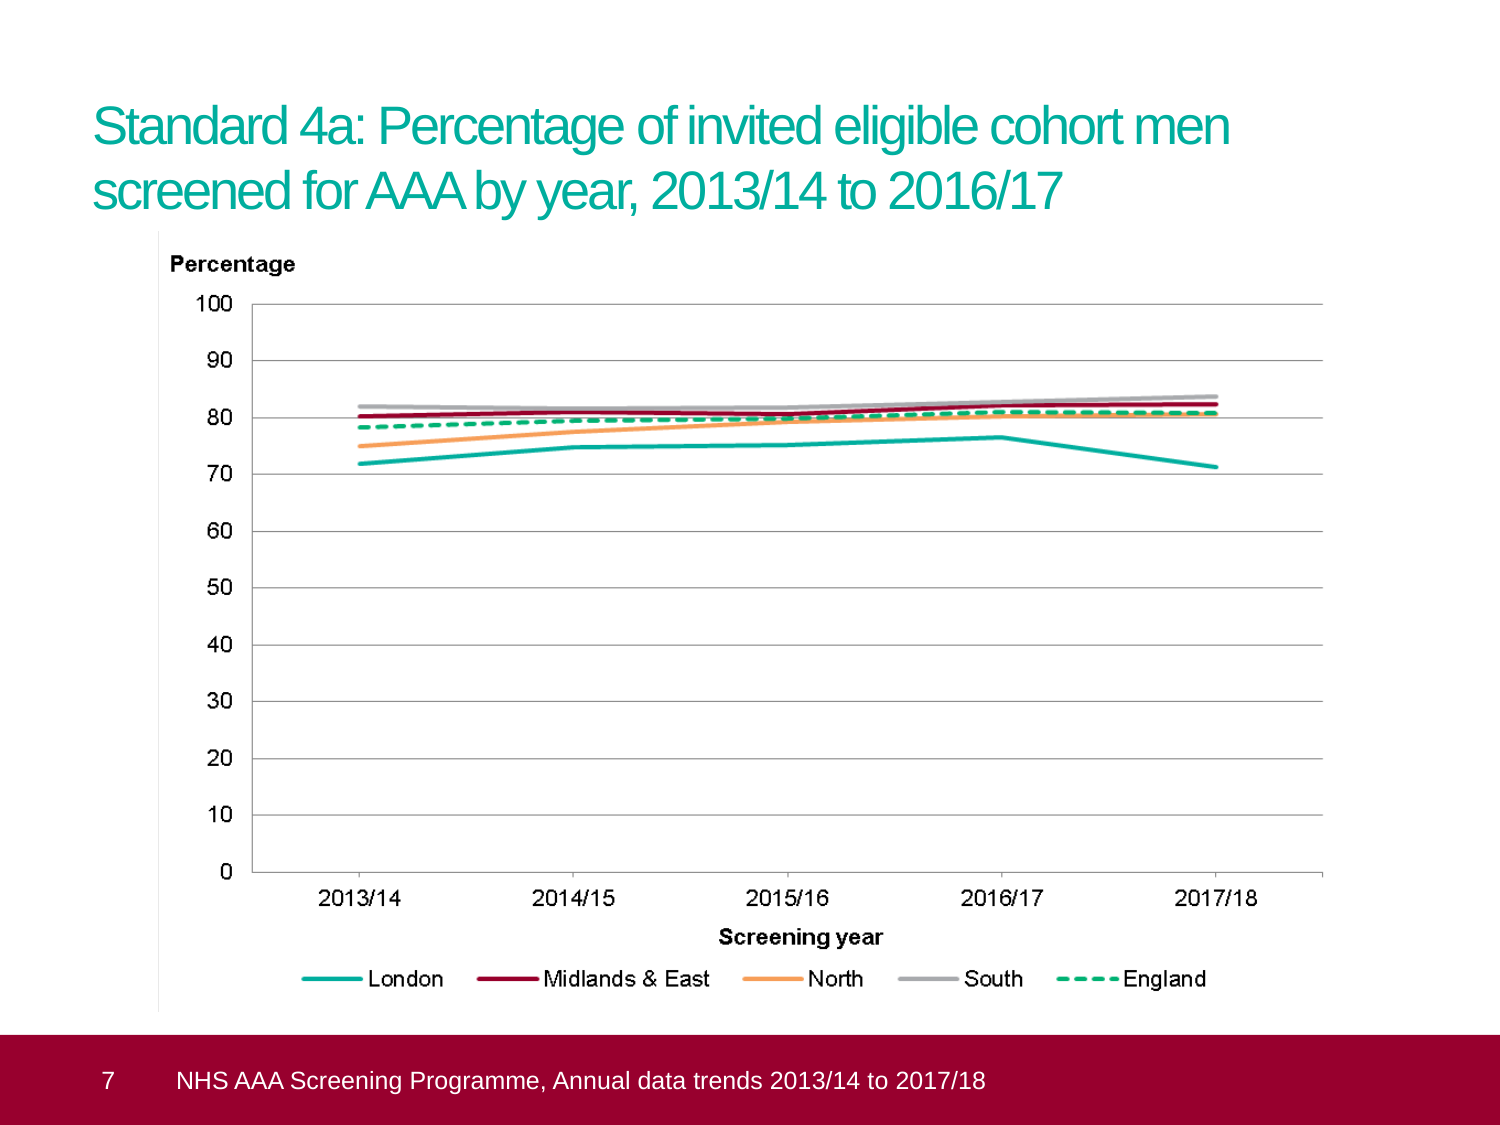

# Standard 4a: Percentage of invited eligible cohort men screened for AAA by year, 2013/14 to 2016/17
NHS AAA Screening Programme, Annual data trends 2013/14 to 2017/18